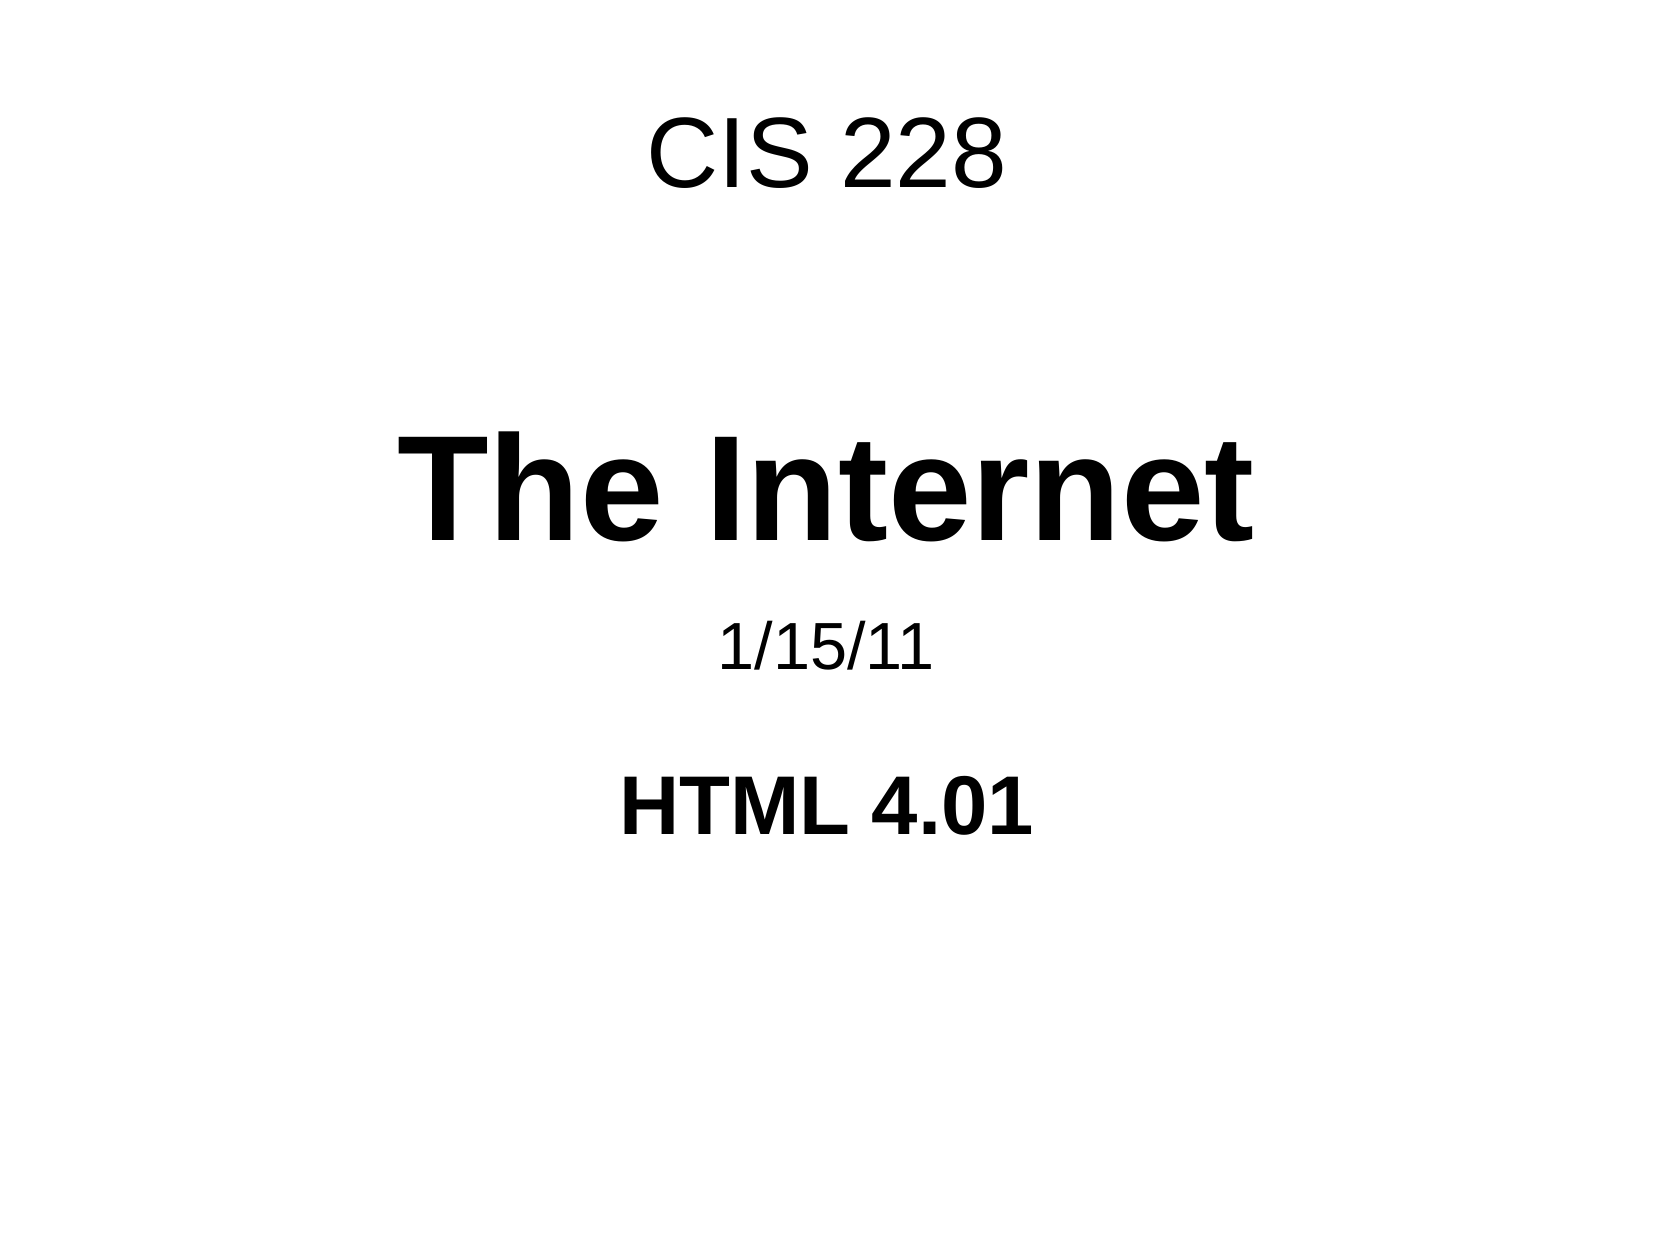

# CIS 228
The Internet
1/15/11
HTML 4.01